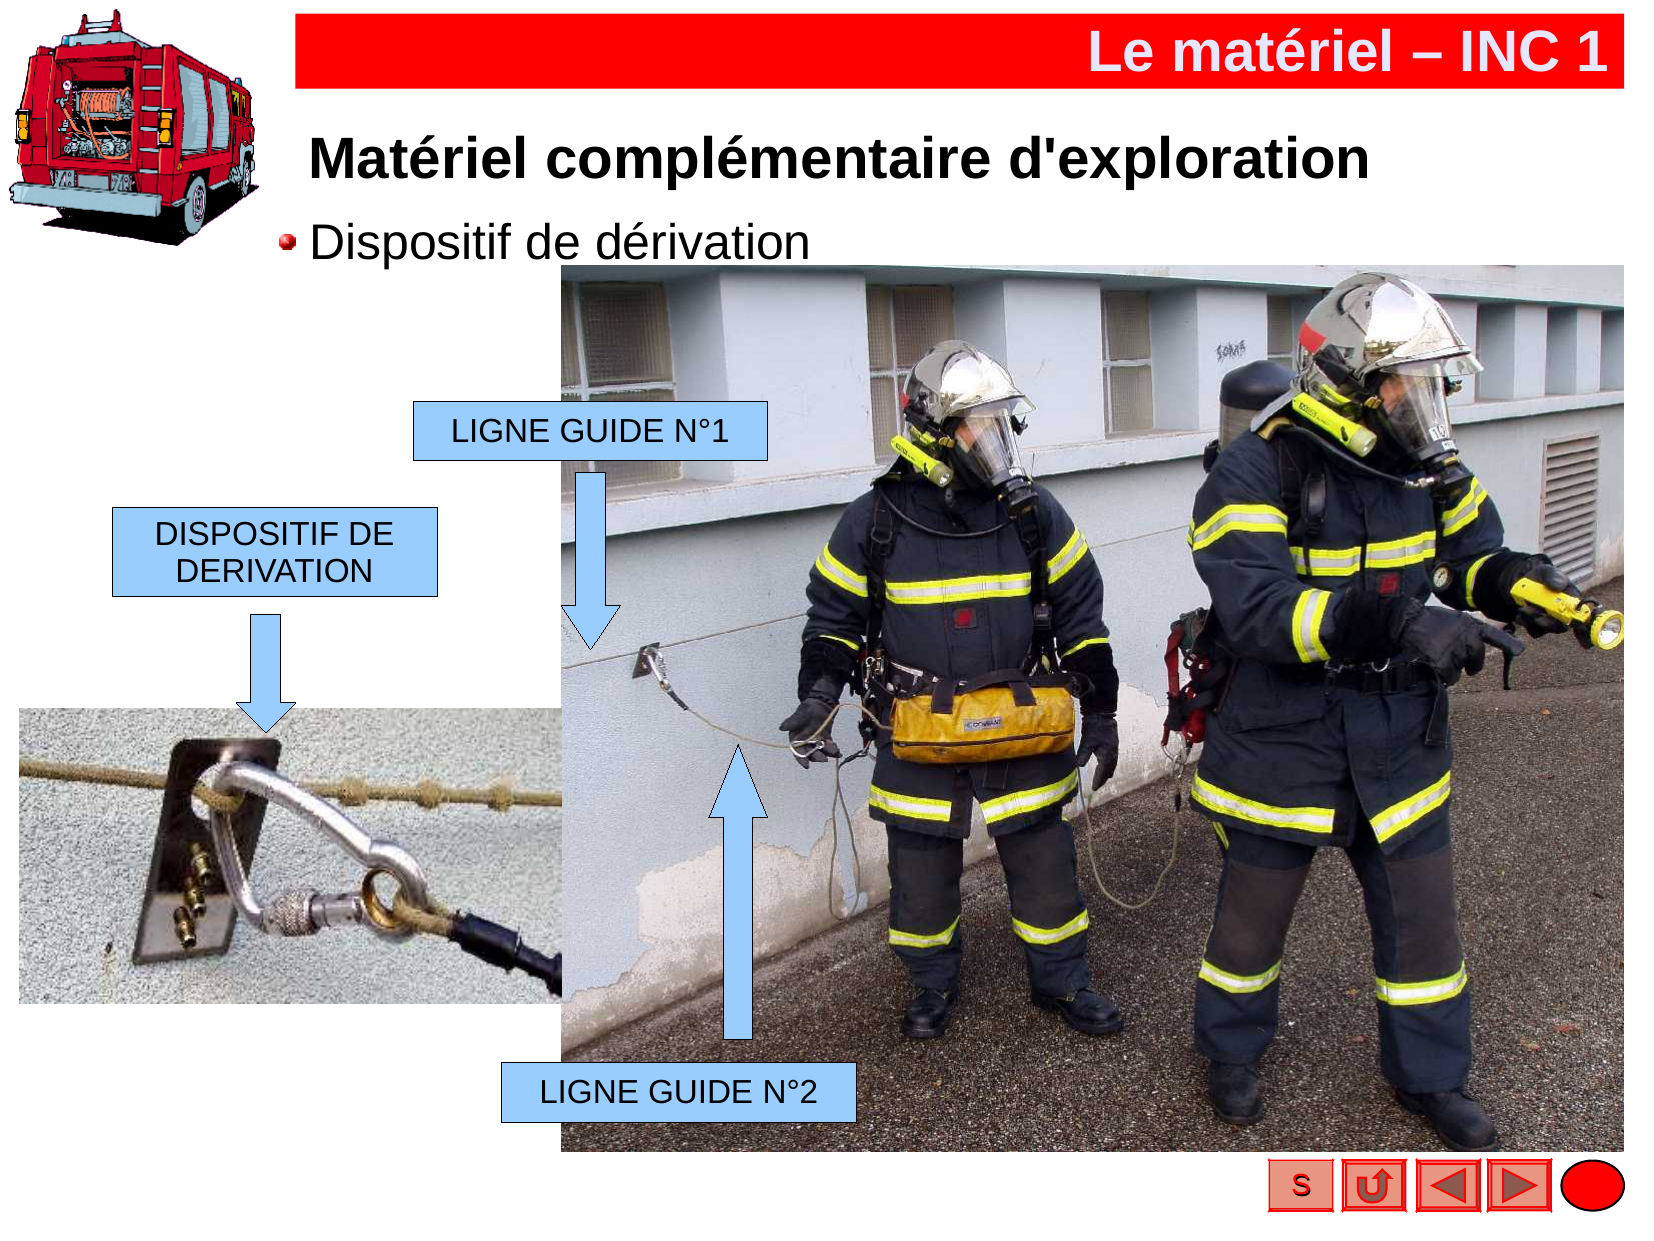

Le matériel – INC 1
			Matériel complémentaire d'exploration
 Dispositif de dérivation
LIGNE GUIDE N°1
DISPOSITIF DE
DERIVATION
LIGNE GUIDE N°2